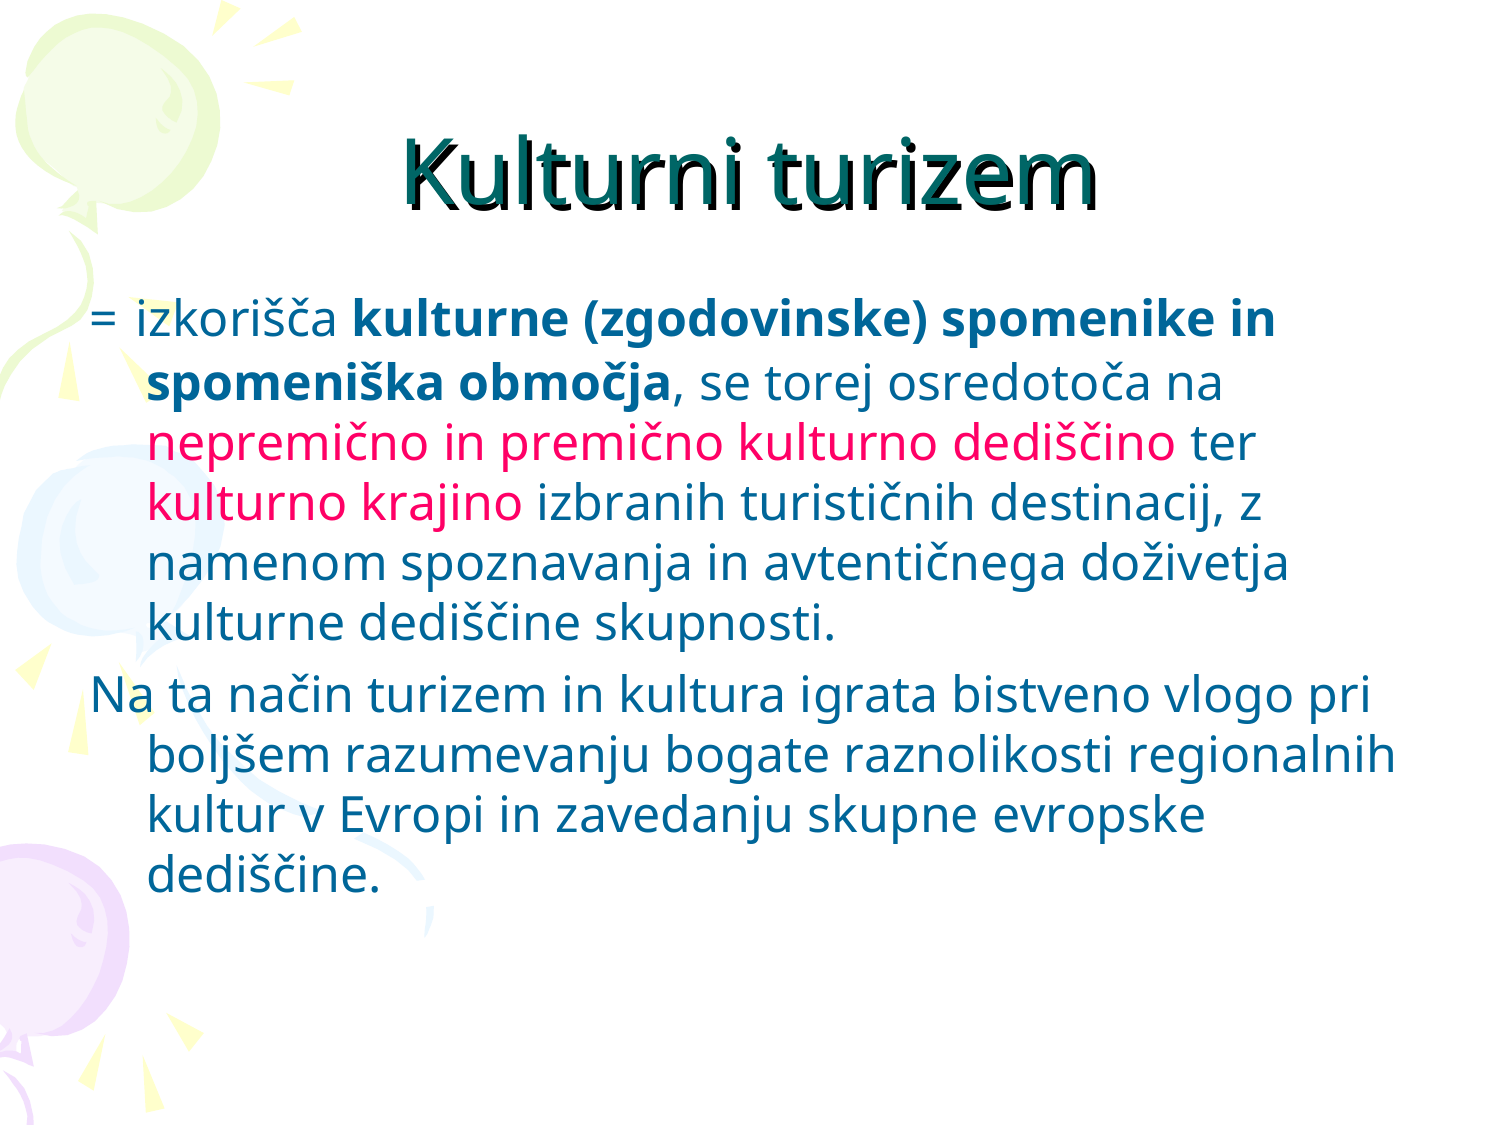

# Kulturni turizem
= izkorišča kulturne (zgodovinske) spomenike in spomeniška območja, se torej osredotoča na nepremično in premično kulturno dediščino ter kulturno krajino izbranih turističnih destinacij, z namenom spoznavanja in avtentičnega doživetja kulturne dediščine skupnosti.
Na ta način turizem in kultura igrata bistveno vlogo pri boljšem razumevanju bogate raznolikosti regionalnih kultur v Evropi in zavedanju skupne evropske dediščine.